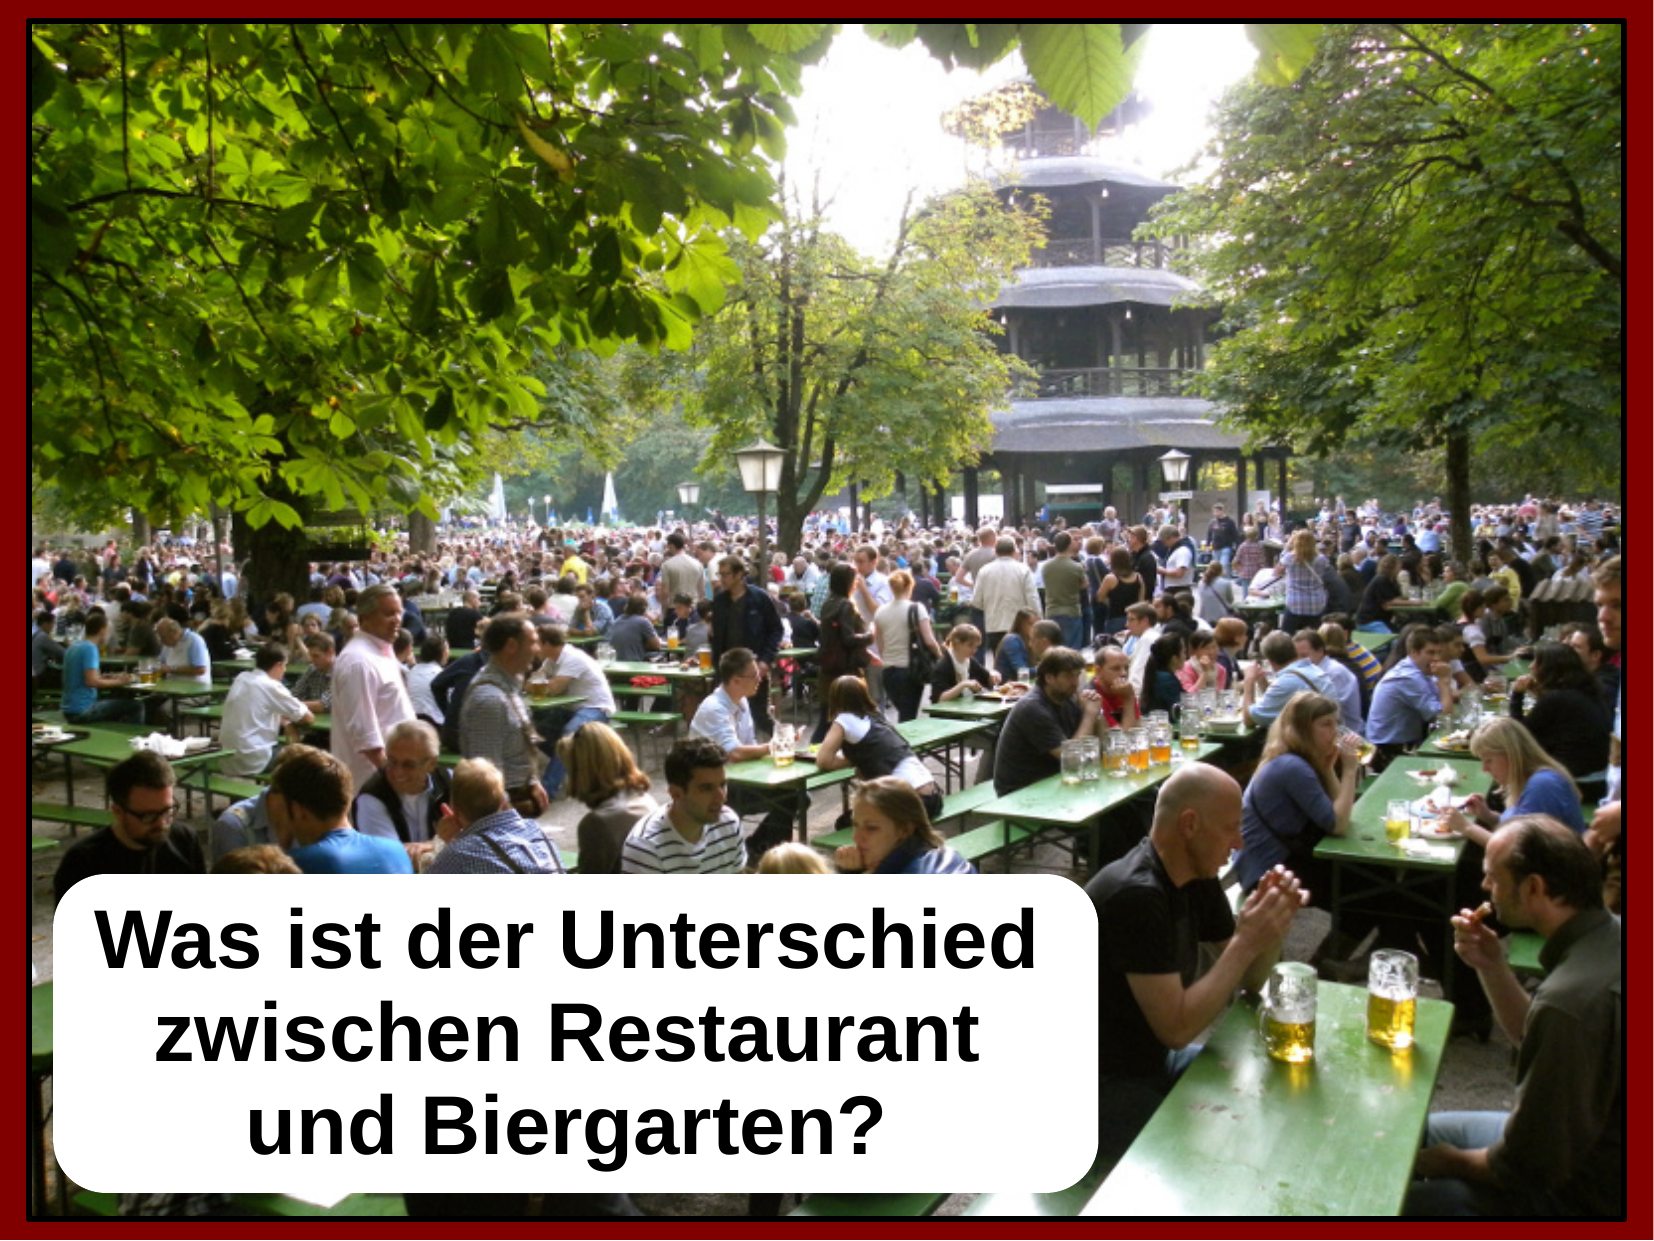

Was ist der Unterschied
zwischen Restaurant
und Biergarten?